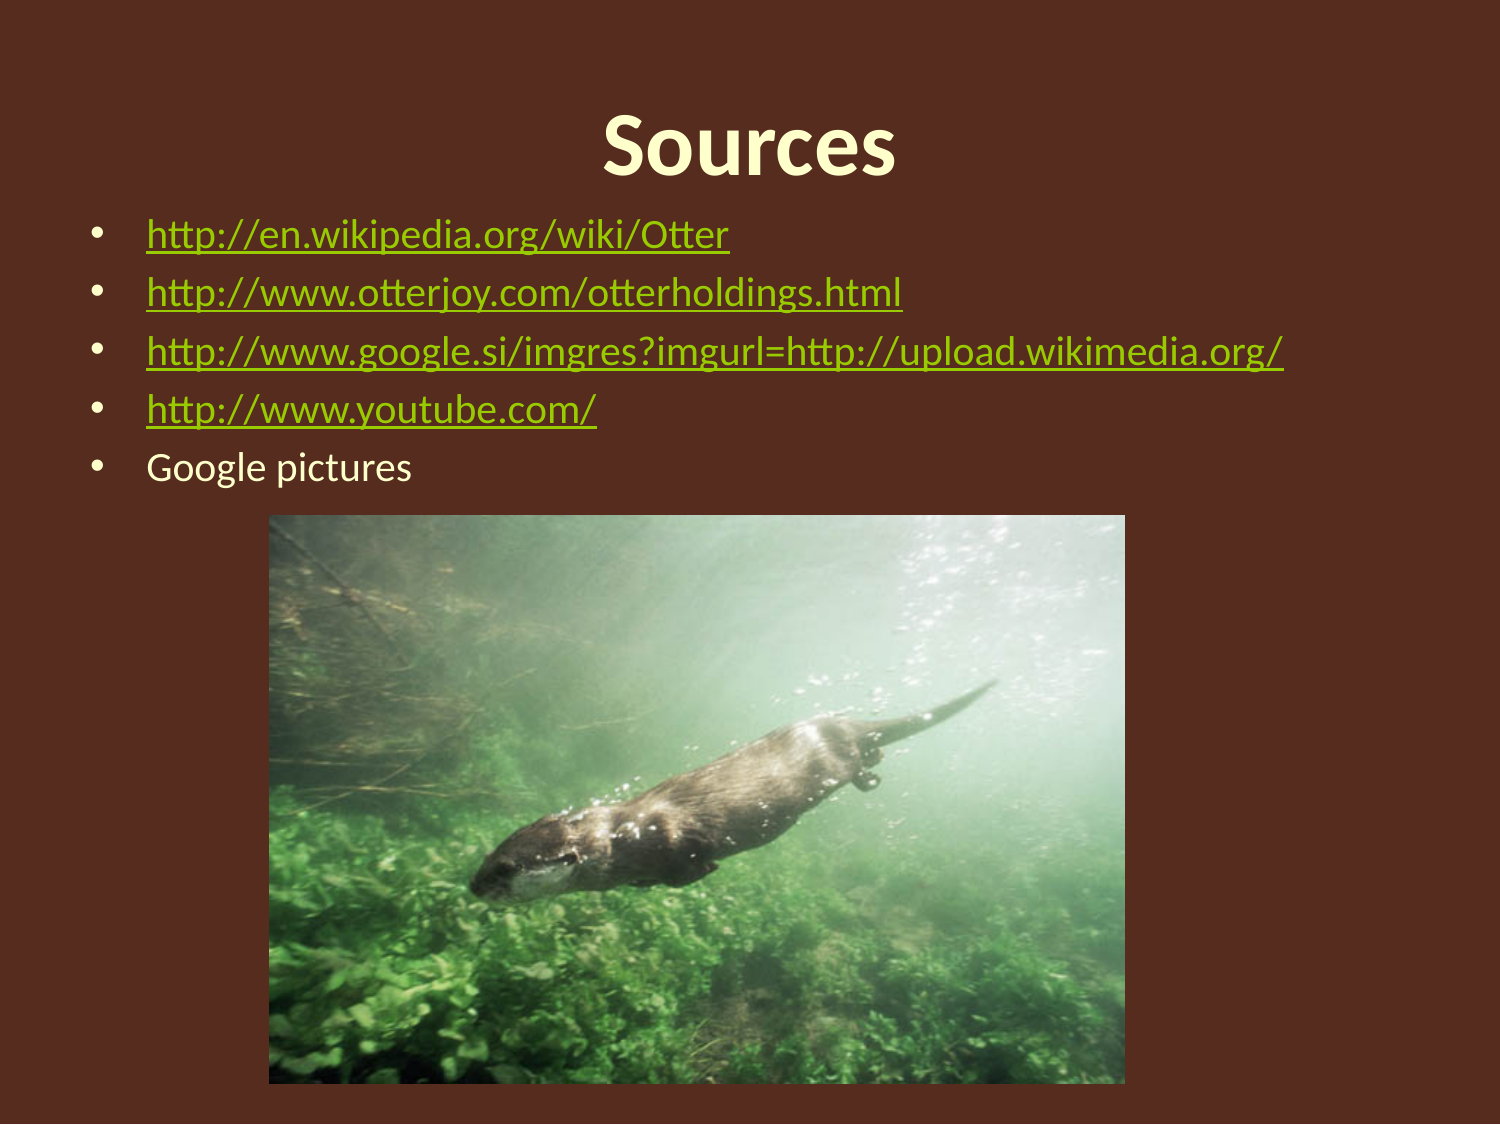

# Sources
http://en.wikipedia.org/wiki/Otter
http://www.otterjoy.com/otterholdings.html
http://www.google.si/imgres?imgurl=http://upload.wikimedia.org/
http://www.youtube.com/
Google pictures